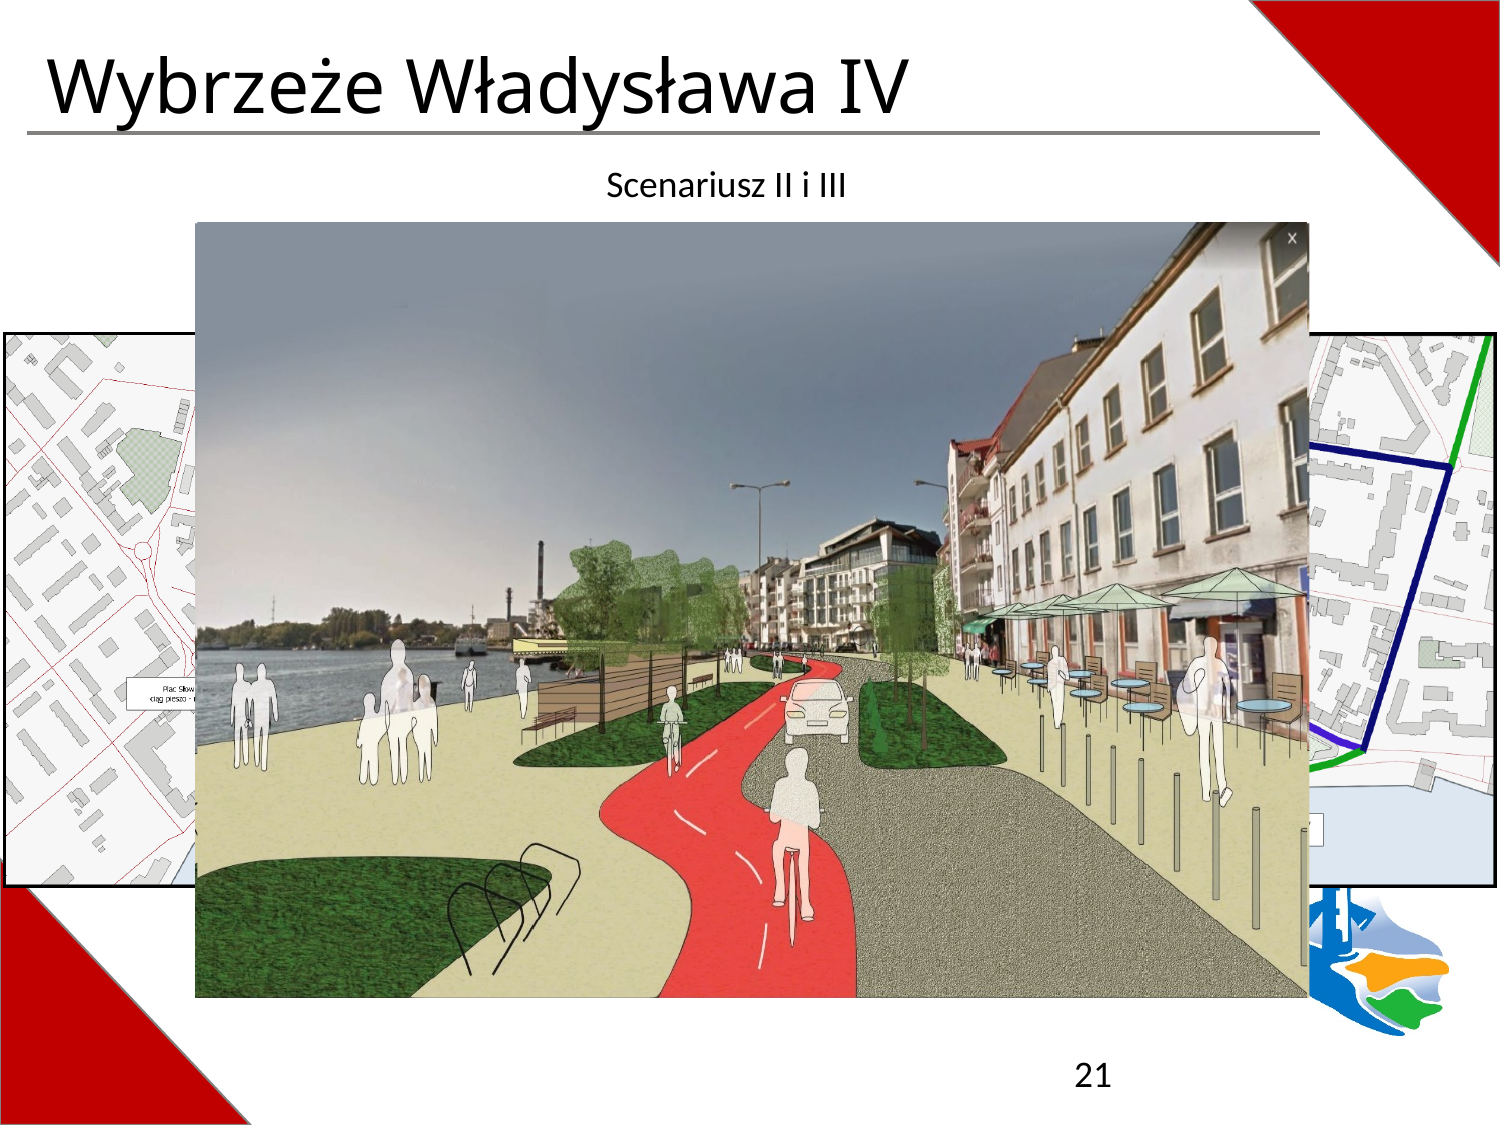

Wybrzeże Władysława IV
Scenariusz II i III
Scenariusz II
Scenariusz III